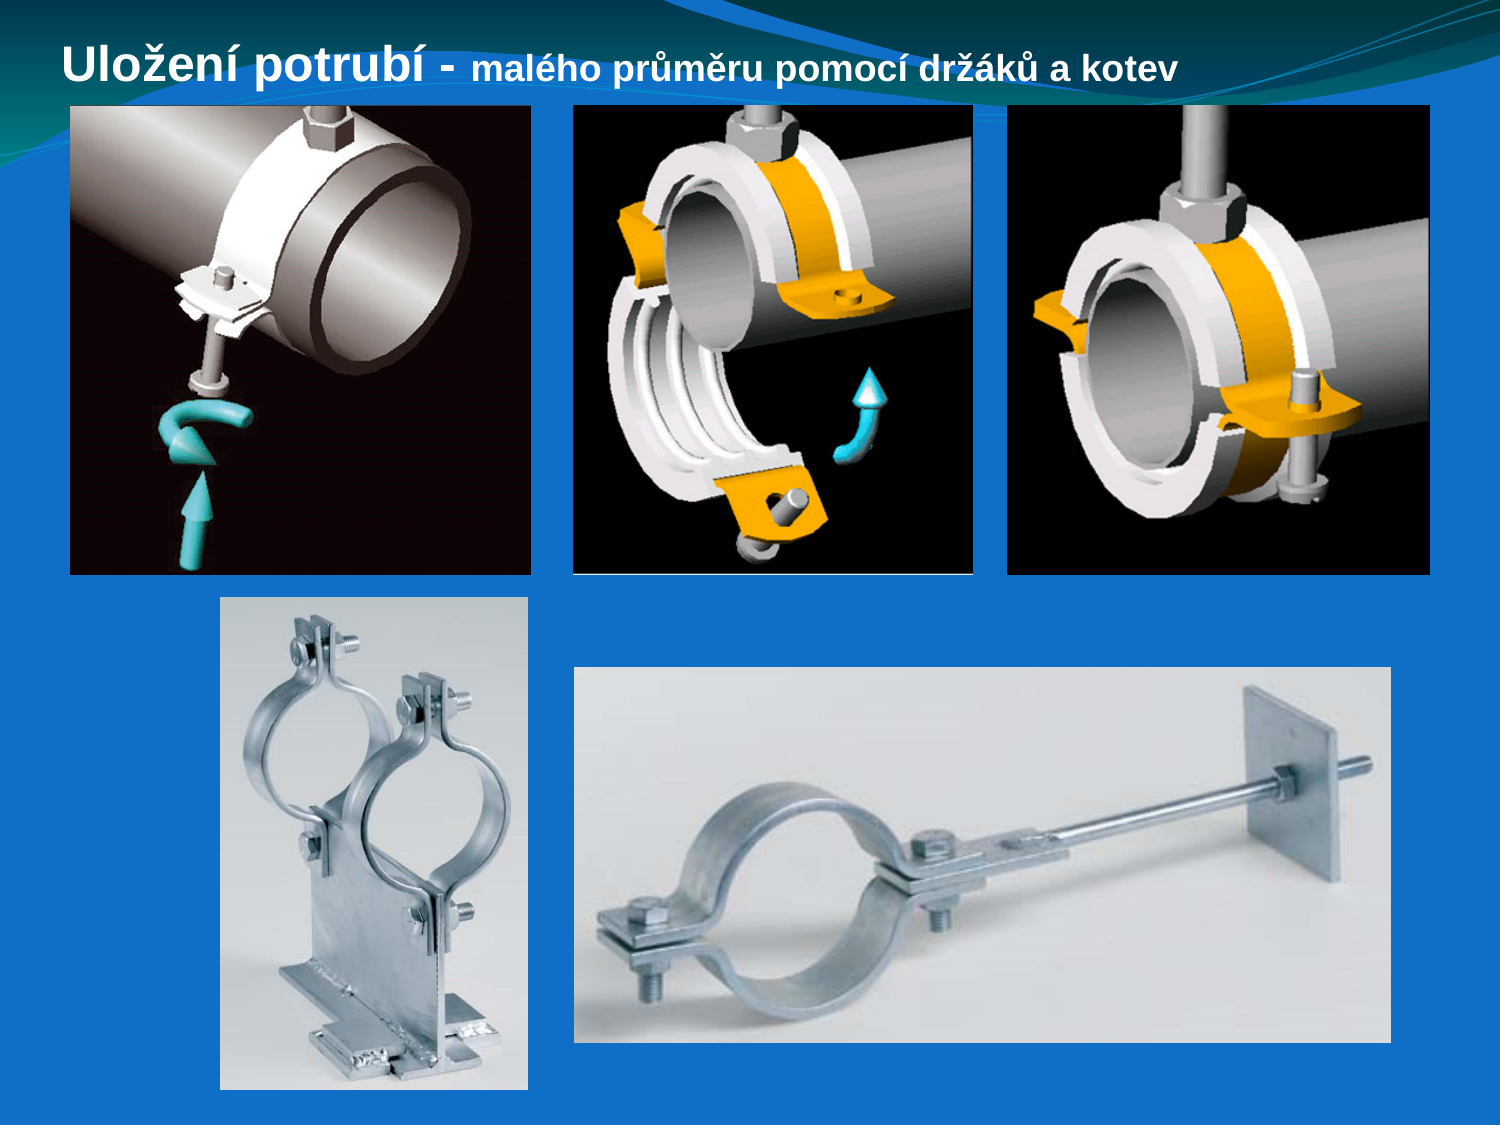

Uložení potrubí - malého průměru pomocí držáků a kotev